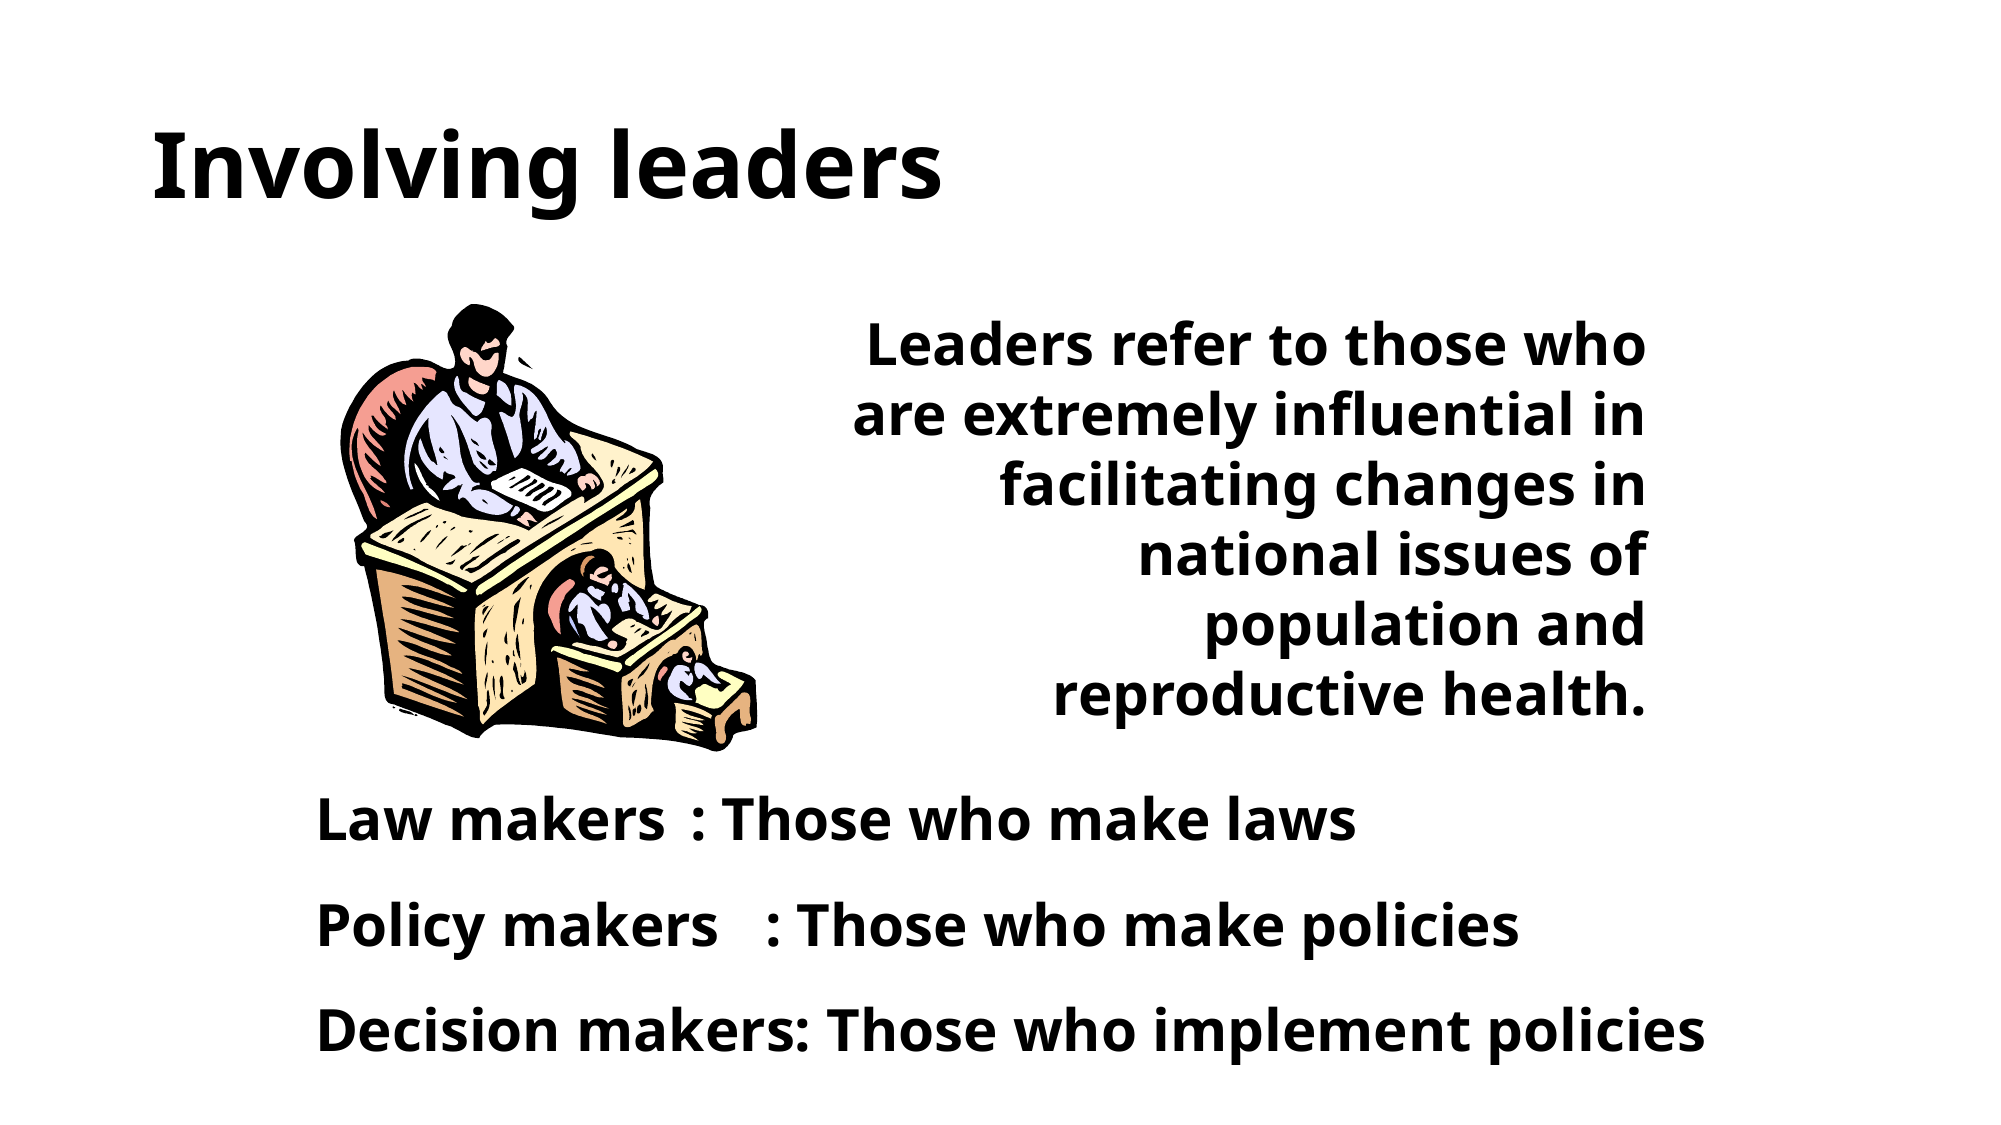

# Involving leaders
Leaders refer to those who are extremely influential in facilitating changes in national issues of population and reproductive health.
Law makers	: Those who make laws
Policy makers	: Those who make policies
Decision makers: Those who implement policies